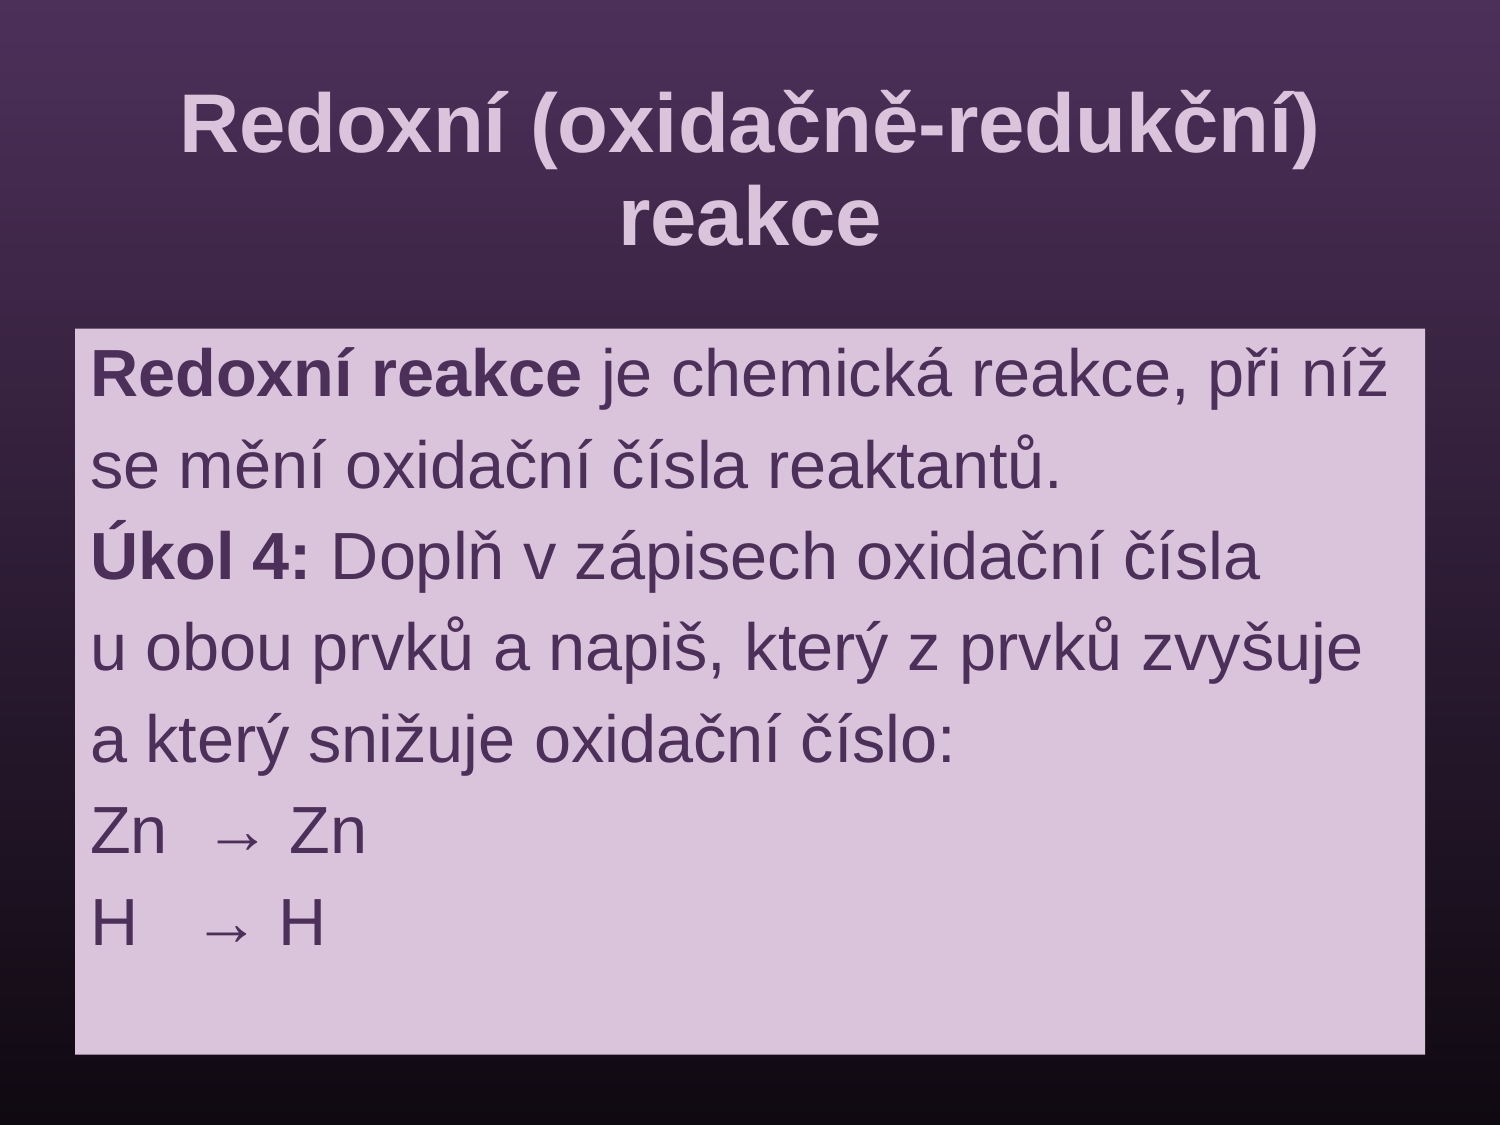

# Redoxní (oxidačně-redukční) reakce
Redoxní reakce je chemická reakce, při níž
se mění oxidační čísla reaktantů.
Úkol 4: Doplň v zápisech oxidační čísla
u obou prvků a napiš, který z prvků zvyšuje
a který snižuje oxidační číslo:
Zn → Zn
H → H